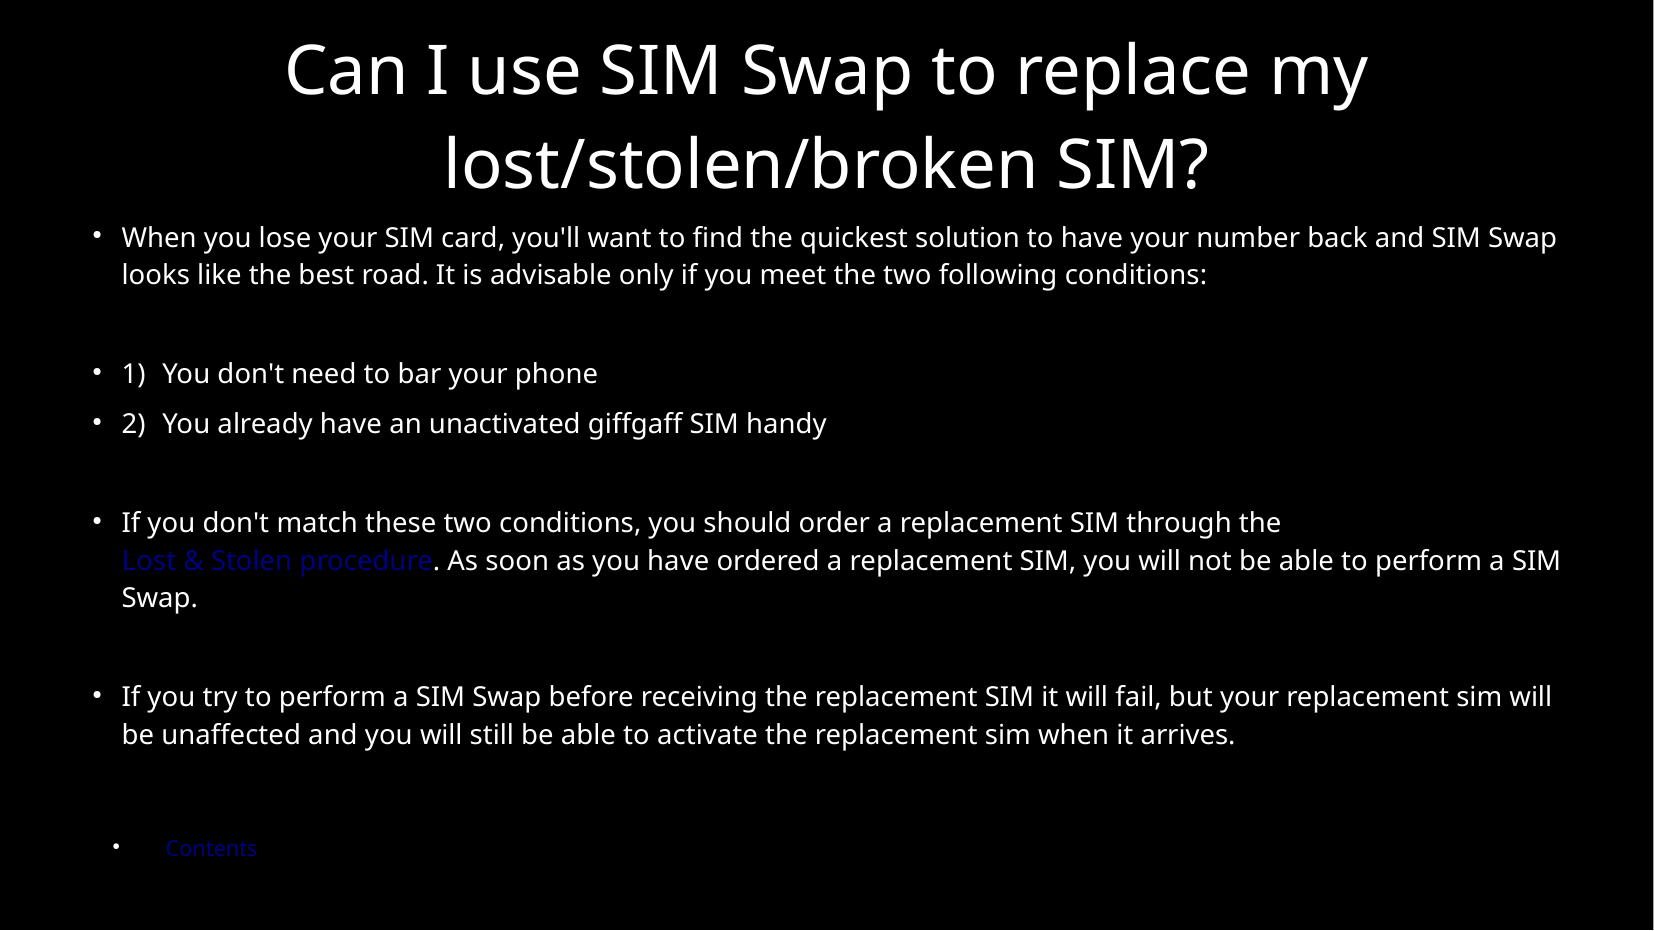

# Can I use SIM Swap to replace my lost/stolen/broken SIM?
When you lose your SIM card, you'll want to find the quickest solution to have your number back and SIM Swap looks like the best road. It is advisable only if you meet the two following conditions:
1)	You don't need to bar your phone
2)	You already have an unactivated giffgaff SIM handy
If you don't match these two conditions, you should order a replacement SIM through the Lost & Stolen procedure. As soon as you have ordered a replacement SIM, you will not be able to perform a SIM Swap.
If you try to perform a SIM Swap before receiving the replacement SIM it will fail, but your replacement sim will be unaffected and you will still be able to activate the replacement sim when it arrives.
Contents